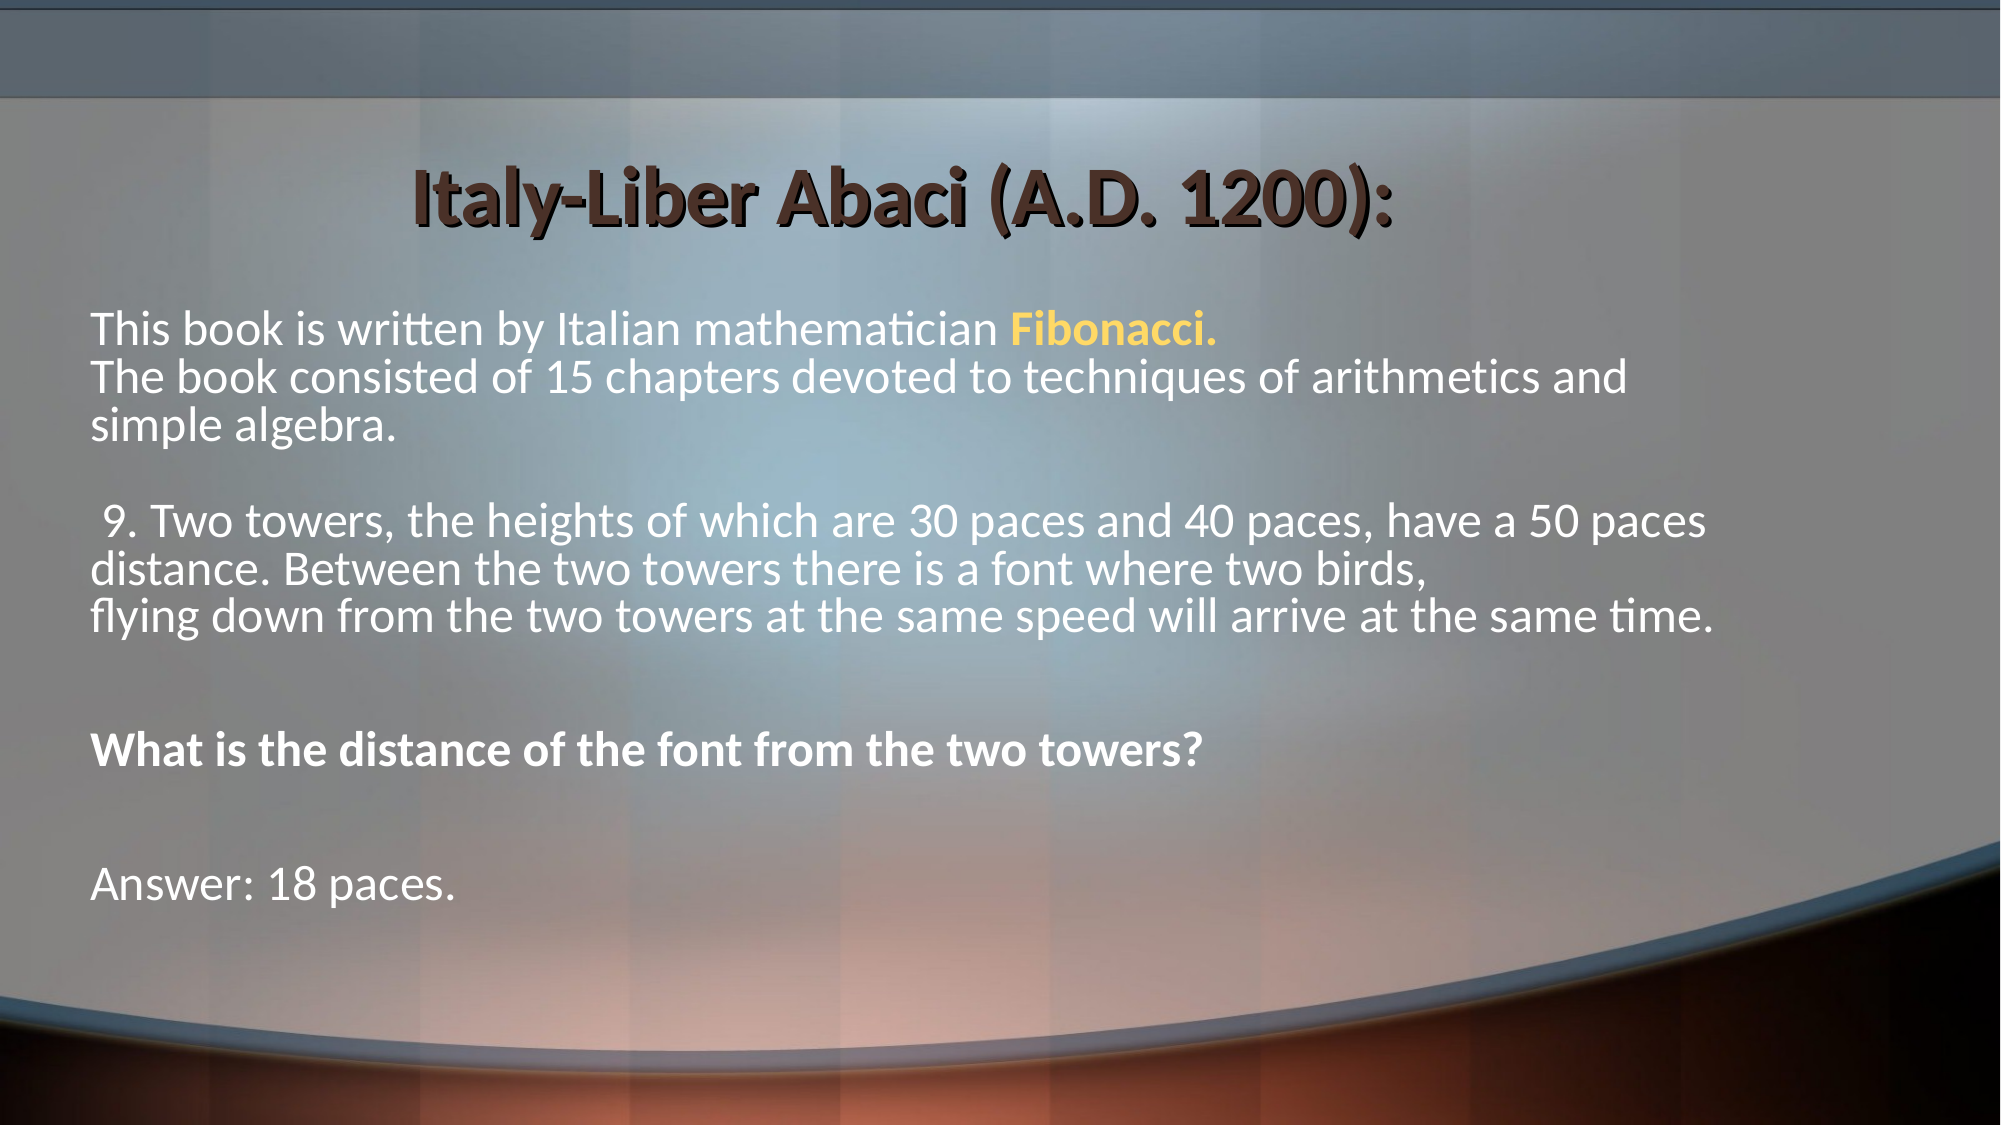

# Italy-Liber Abaci (A.D. 1200):
This book is written by Italian mathematician Fibonacci.
The book consisted of 15 chapters devoted to techniques of arithmetics and simple algebra.
 9. Two towers, the heights of which are 30 paces and 40 paces, have a 50 paces distance. Between the two towers there is a font where two birds,
flying down from the two towers at the same speed will arrive at the same time.
What is the distance of the font from the two towers?
Answer: 18 paces.